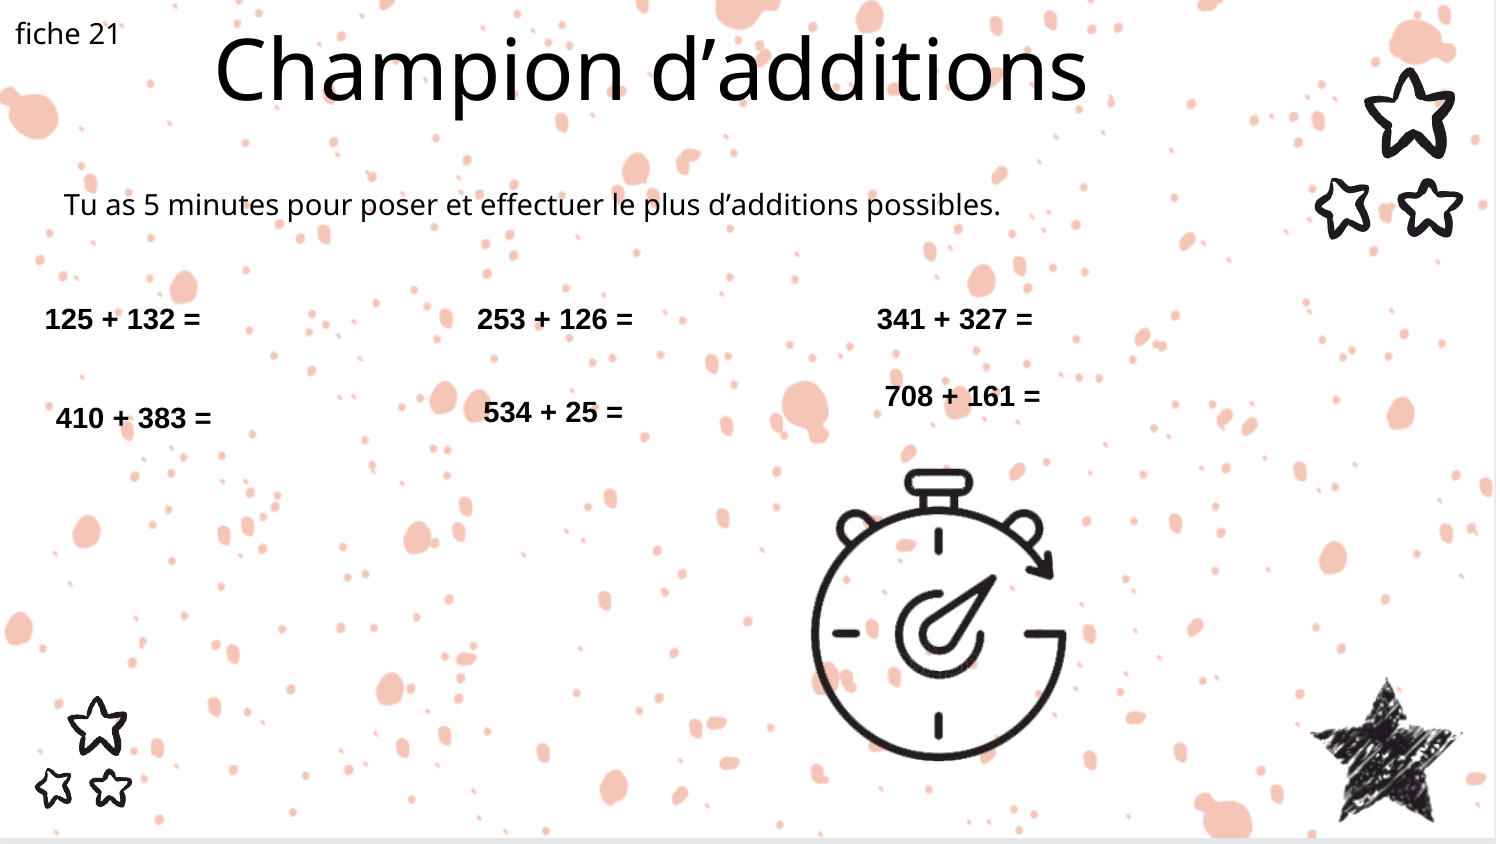

fiche 21
Champion d’additions
Tu as 5 minutes pour poser et effectuer le plus d’additions possibles.
 125 + 132 =
 253 + 126 =
 341 + 327 =
 708 + 161 =
 534 + 25 =
 410 + 383 =